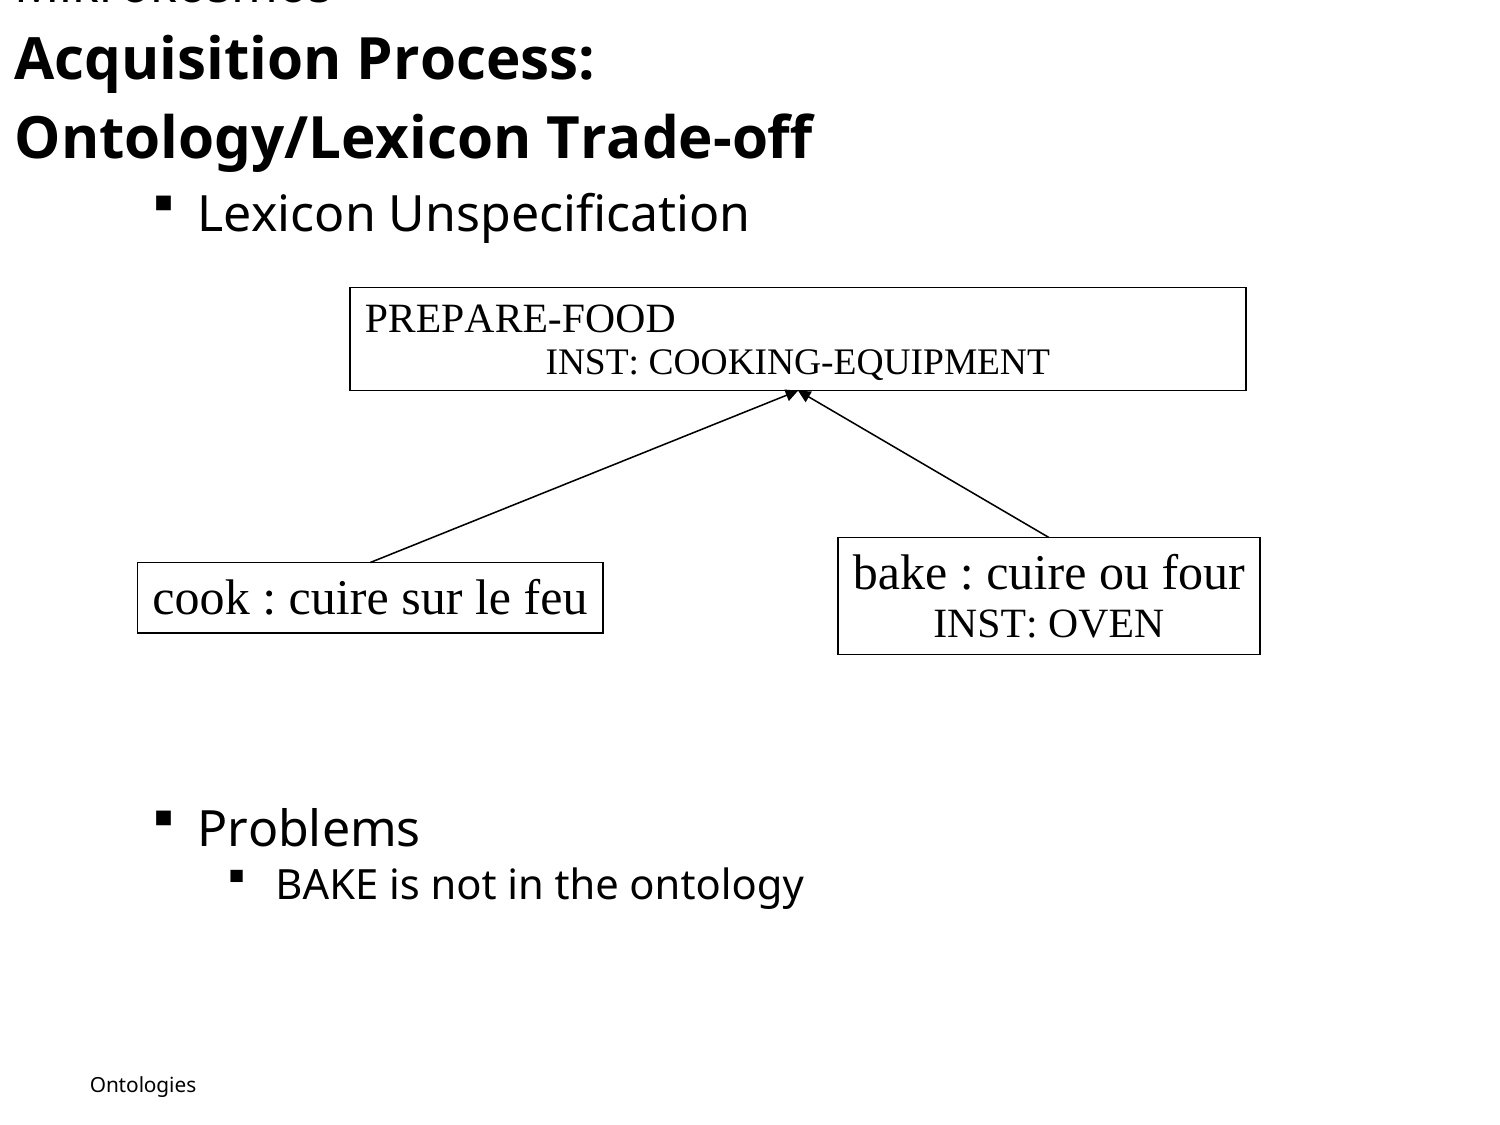

Mikrokosmos
Acquisition Process:
Ontology/Lexicon Trade-off
# Lexicon Unspecification
Problems
 BAKE is not in the ontology
PREPARE-FOOD
INST: COOKING-EQUIPMENT
bake : cuire ou four
INST: OVEN
cook : cuire sur le feu